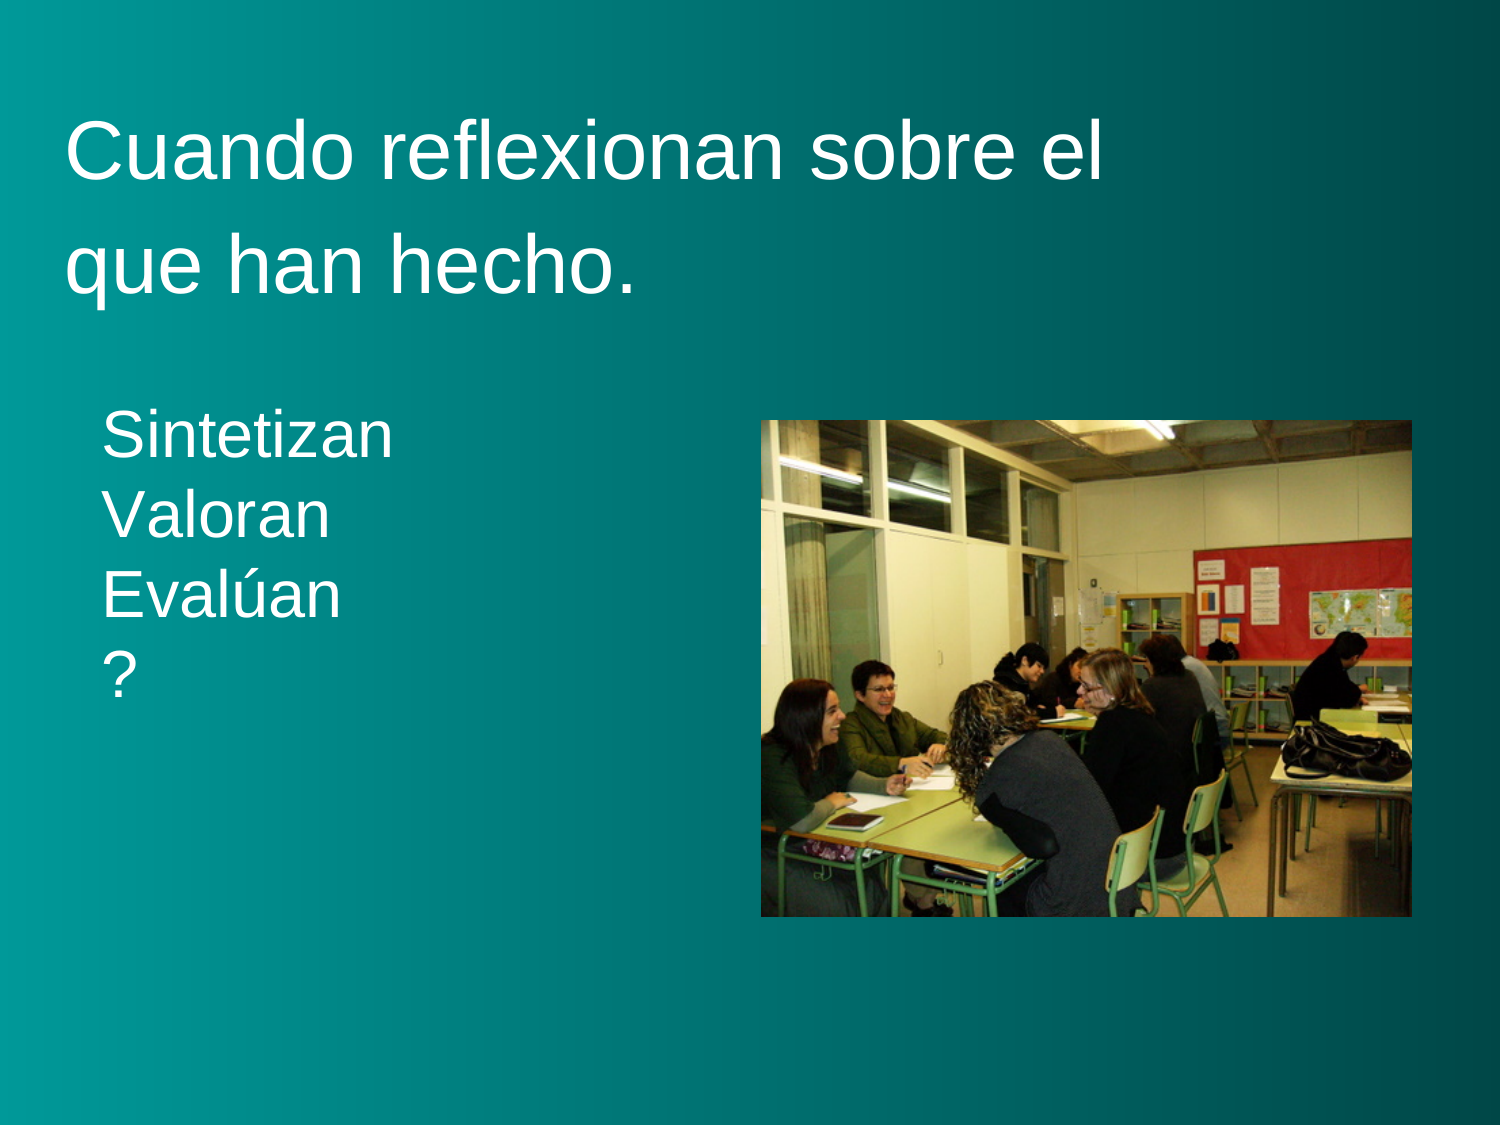

Cuando reflexionan sobre el
que han hecho.
 Sintetizan
 Valoran
 Evalúan
 ?